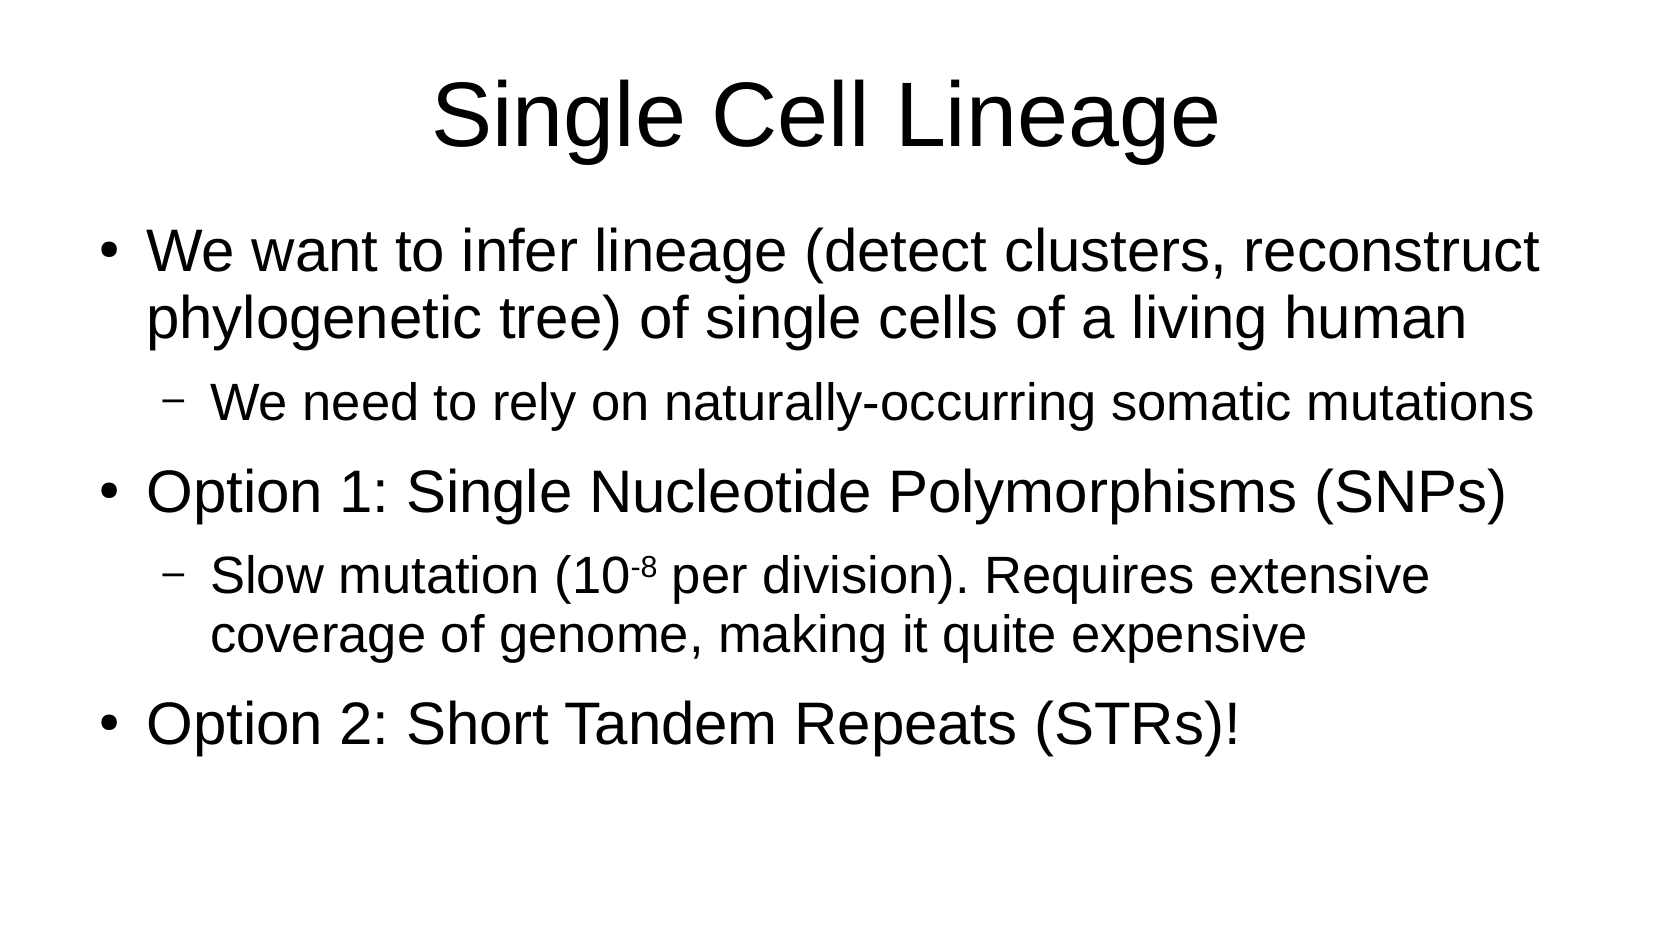

# Single Cell Lineage
We want to infer lineage (detect clusters, reconstruct phylogenetic tree) of single cells of a living human
We need to rely on naturally-occurring somatic mutations
Option 1: Single Nucleotide Polymorphisms (SNPs)
Slow mutation (10-8 per division). Requires extensive coverage of genome, making it quite expensive
Option 2: Short Tandem Repeats (STRs)!